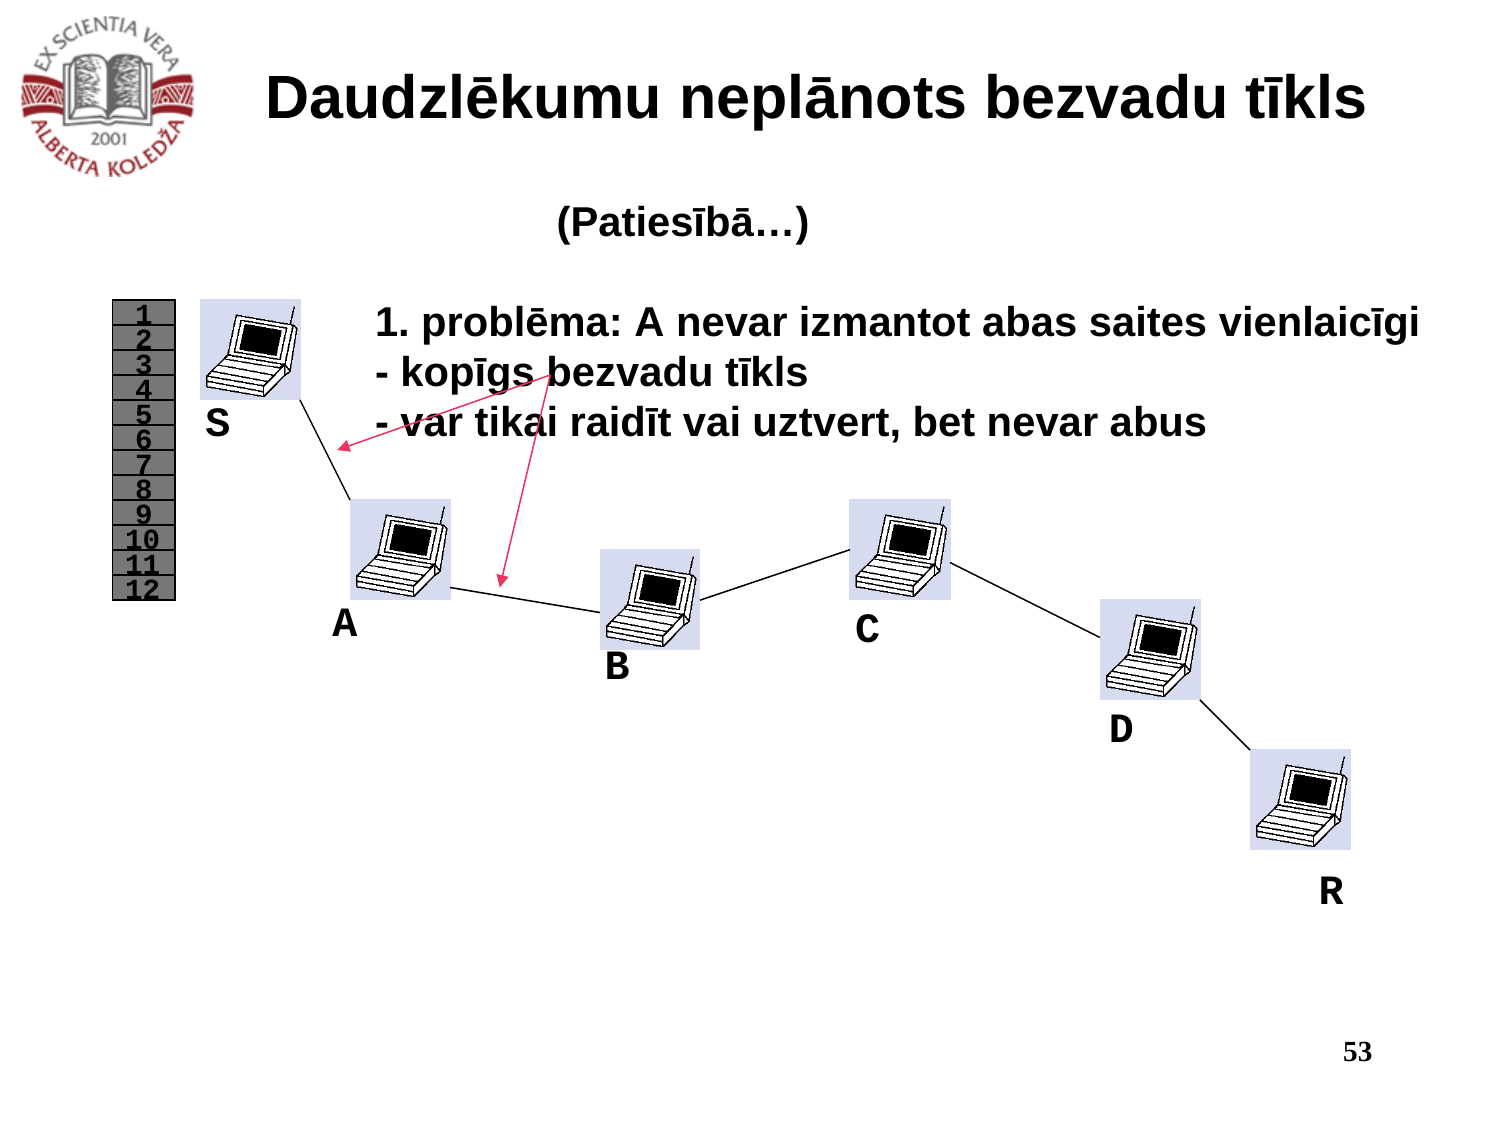

# Daudzlēkumu neplānots bezvadu tīkls
(Patiesībā…)
1. problēma: A nevar izmantot abas saites vienlaicīgi
- kopīgs bezvadu tīkls
- var tikai raidīt vai uztvert, bet nevar abus
1
2
3
4
S
5
6
7
8
9
10
11
12
A
C
B
D
R